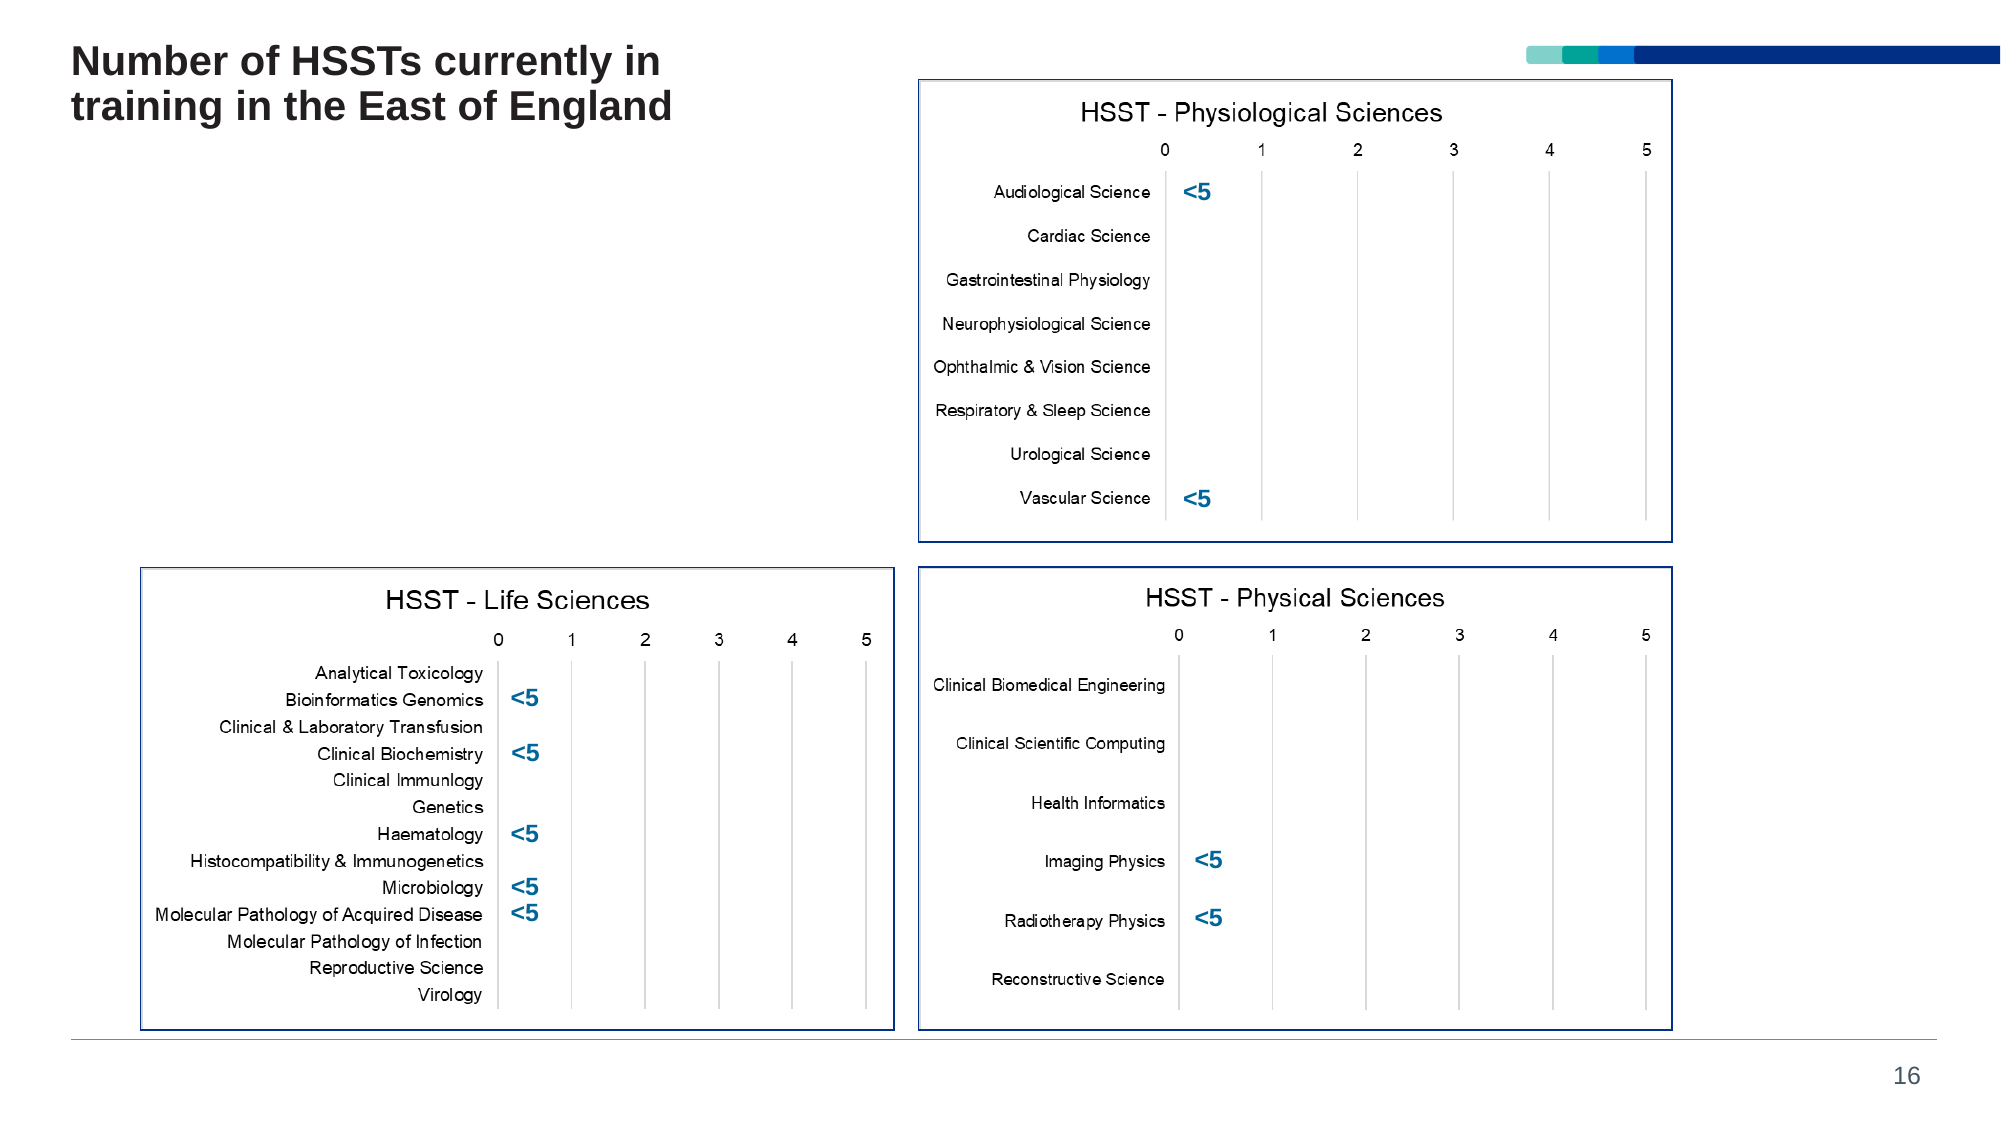

# Number of HSSTs currently in training in the East of England
<5
<5
<5
<5
<5
<5
<5
<5
<5